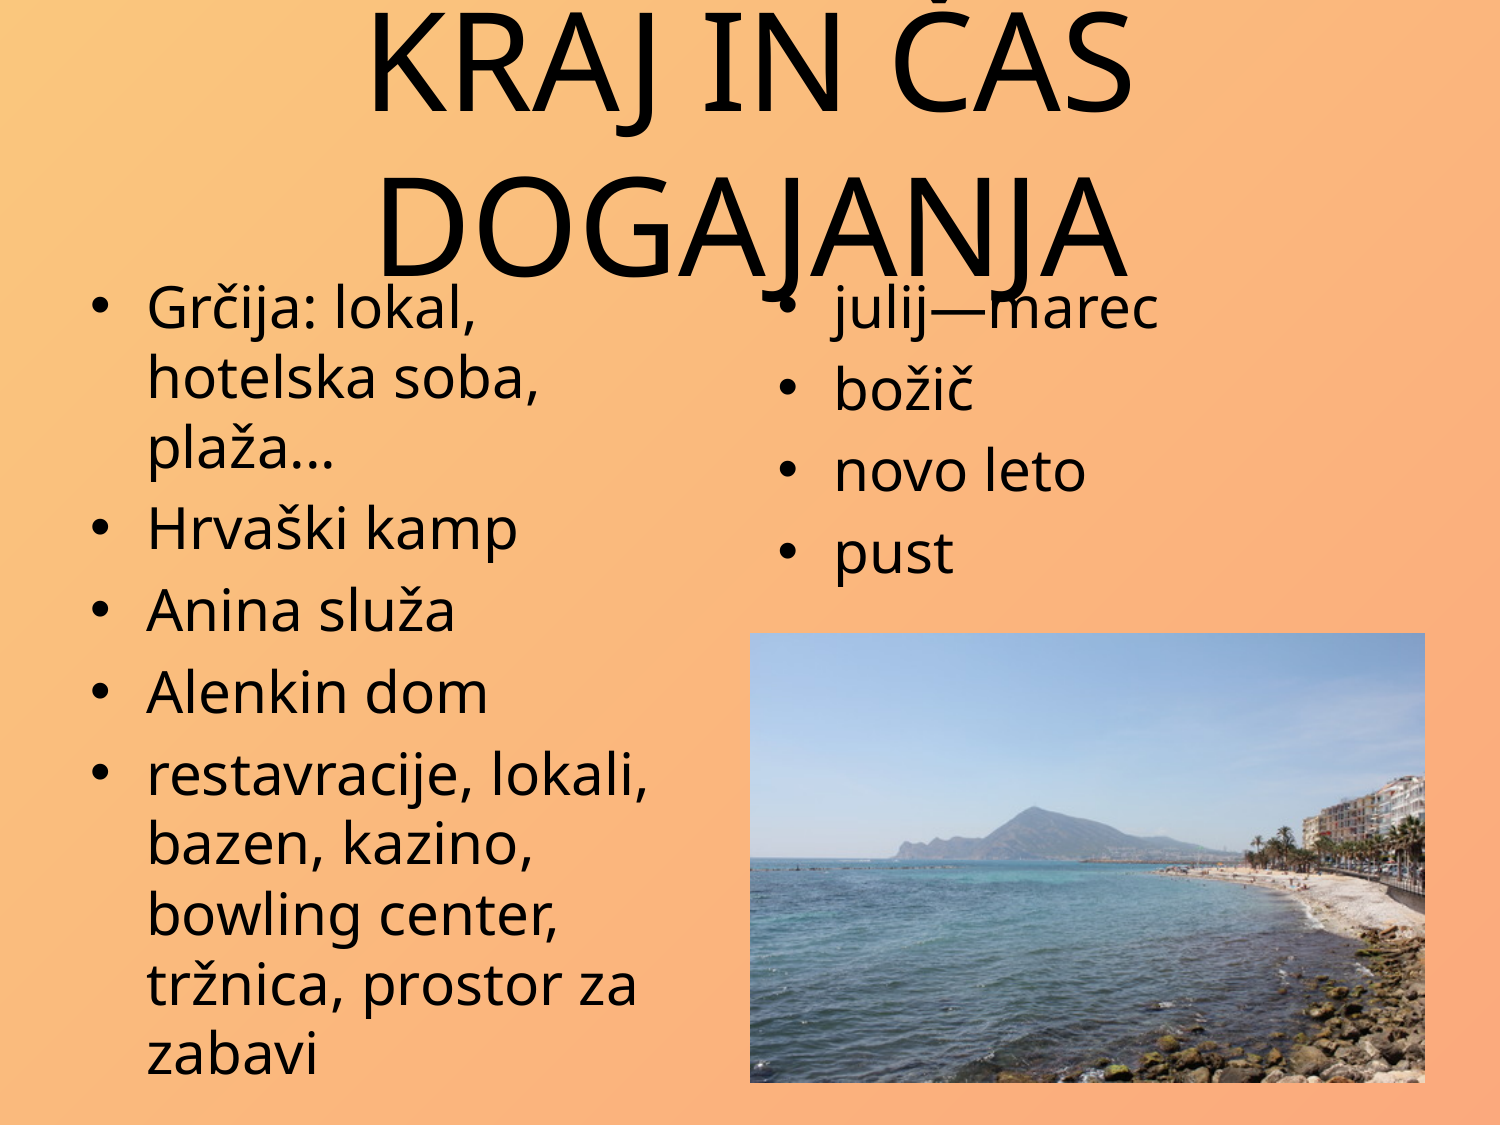

# KRAJ IN ČAS DOGAJANJA
Grčija: lokal, hotelska soba, plaža...
Hrvaški kamp
Anina služa
Alenkin dom
restavracije, lokali, bazen, kazino, bowling center, tržnica, prostor za zabavi
julij—marec
božič
novo leto
pust